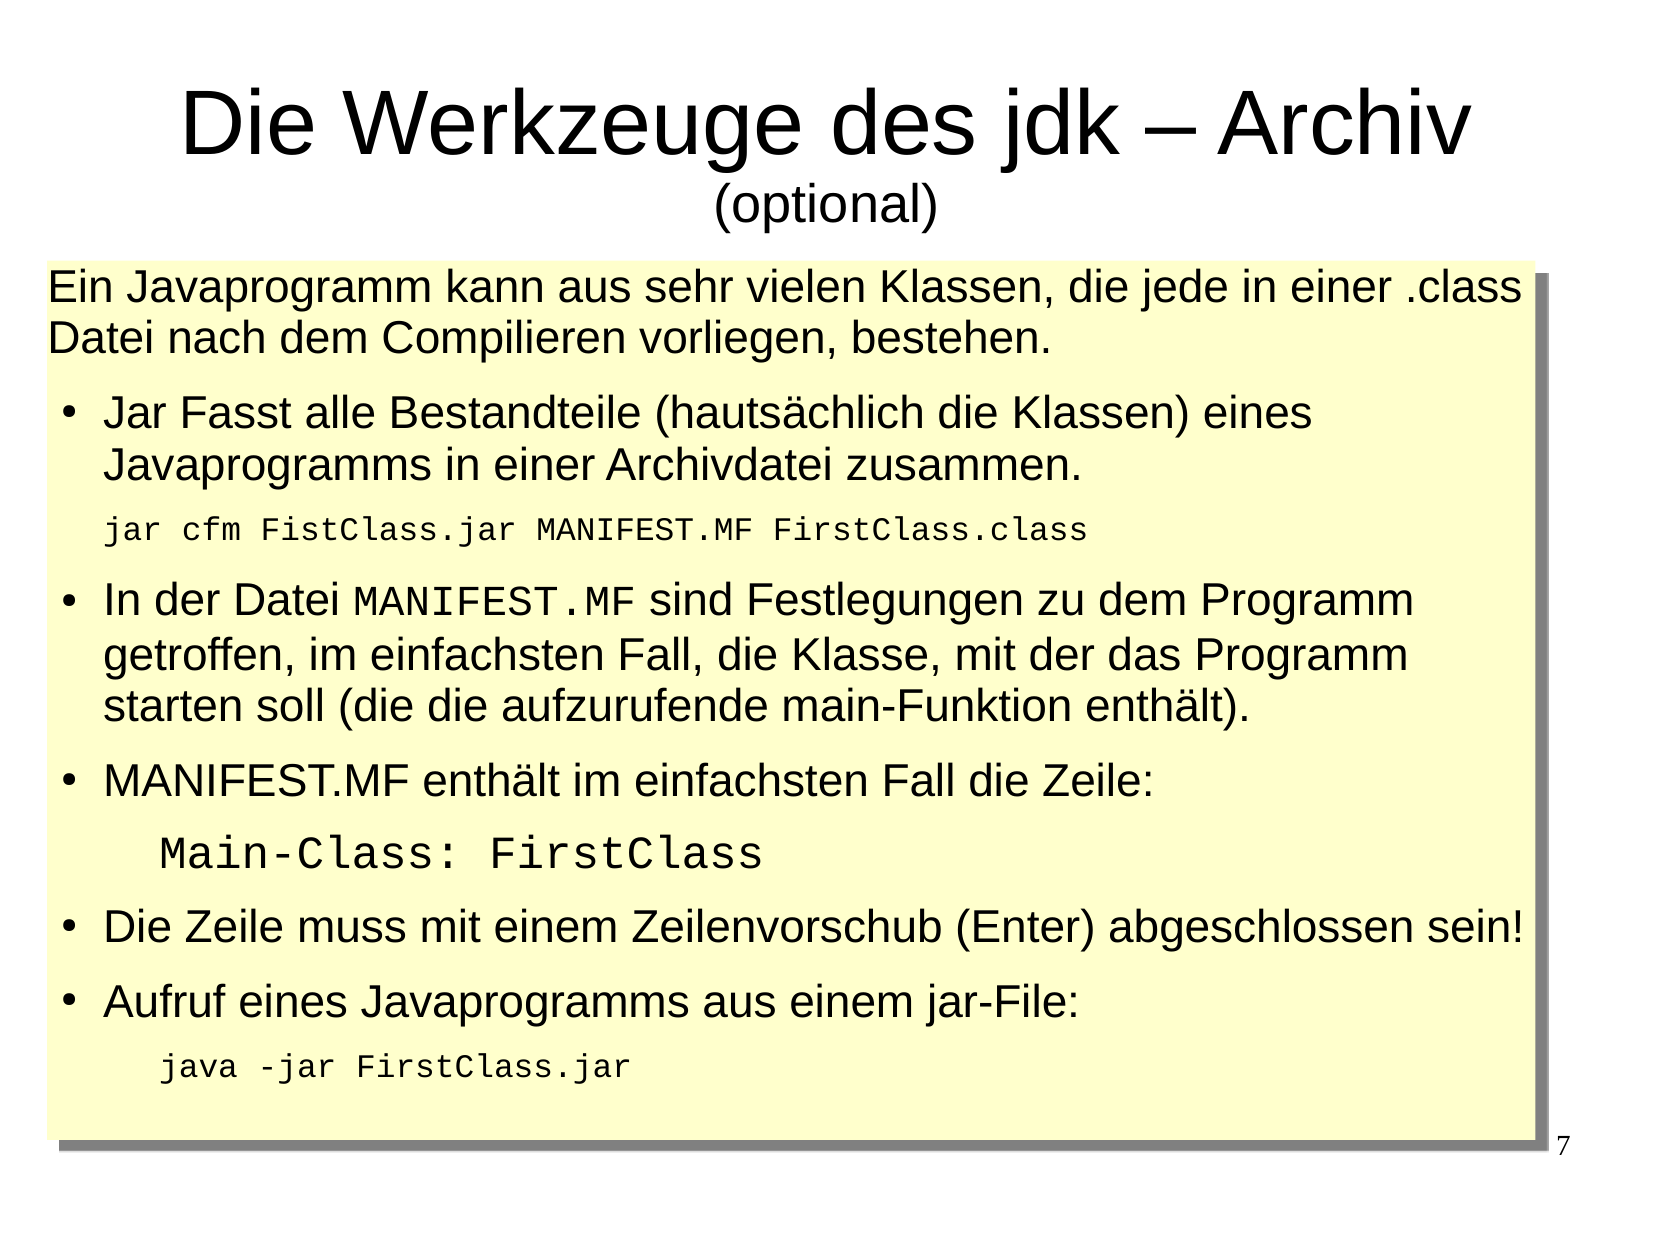

# Die Werkzeuge des jdk – Archiv (optional)
Ein Javaprogramm kann aus sehr vielen Klassen, die jede in einer .class Datei nach dem Compilieren vorliegen, bestehen.
Jar Fasst alle Bestandteile (hautsächlich die Klassen) eines Javaprogramms in einer Archivdatei zusammen.
jar cfm FistClass.jar MANIFEST.MF FirstClass.class
In der Datei MANIFEST.MF sind Festlegungen zu dem Programm getroffen, im einfachsten Fall, die Klasse, mit der das Programm starten soll (die die aufzurufende main-Funktion enthält).
MANIFEST.MF enthält im einfachsten Fall die Zeile:
Main-Class: FirstClass
Die Zeile muss mit einem Zeilenvorschub (Enter) abgeschlossen sein!
Aufruf eines Javaprogramms aus einem jar-File:
java -jar FirstClass.jar
7